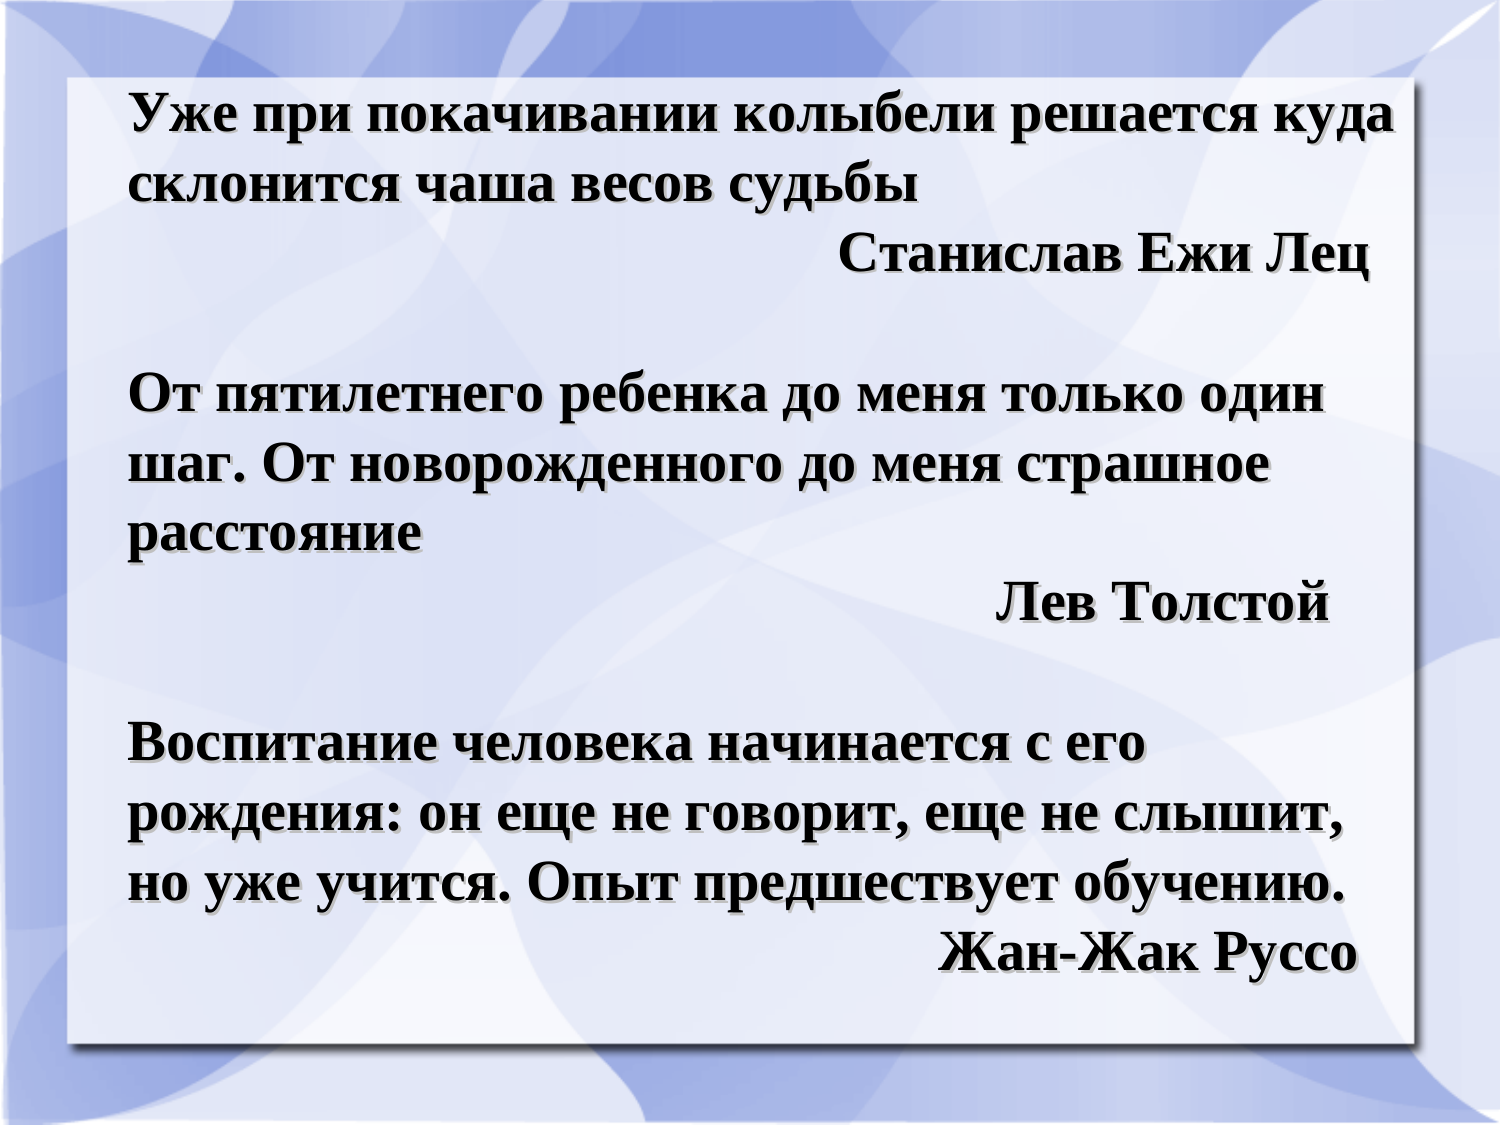

# Уже при покачивании колыбели решается куда склонится чаша весов судьбы Станислав Ежи Лец От пятилетнего ребенка до меня только один шаг. От новорожденного до меня страшное расстояние Лев Толстой Воспитание человека начинается с его рождения: он еще не говорит, еще не слышит, но уже учится. Опыт предшествует обучению. Жан-Жак Руссо